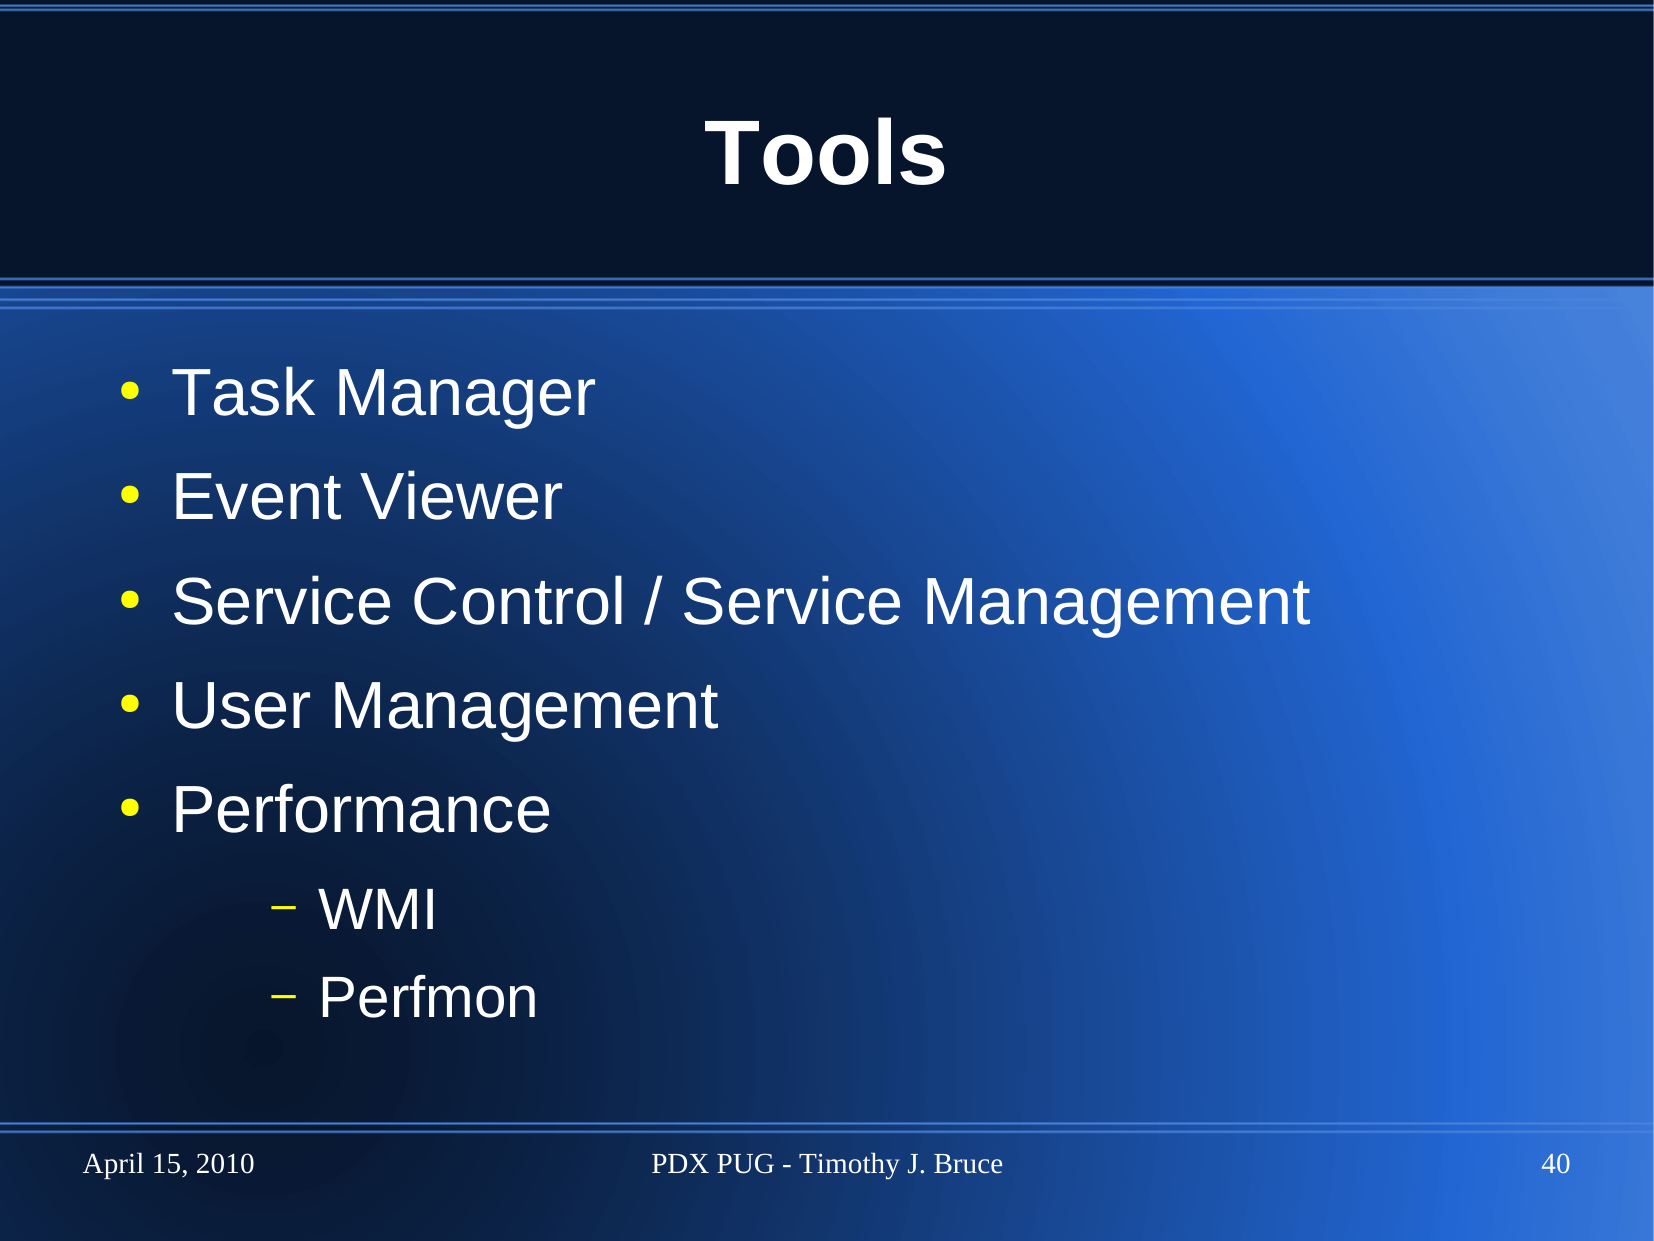

# Tools
Task Manager
Event Viewer
Service Control / Service Management
User Management
Performance
WMI
Perfmon
April 15, 2010
PDX PUG - Timothy J. Bruce
40